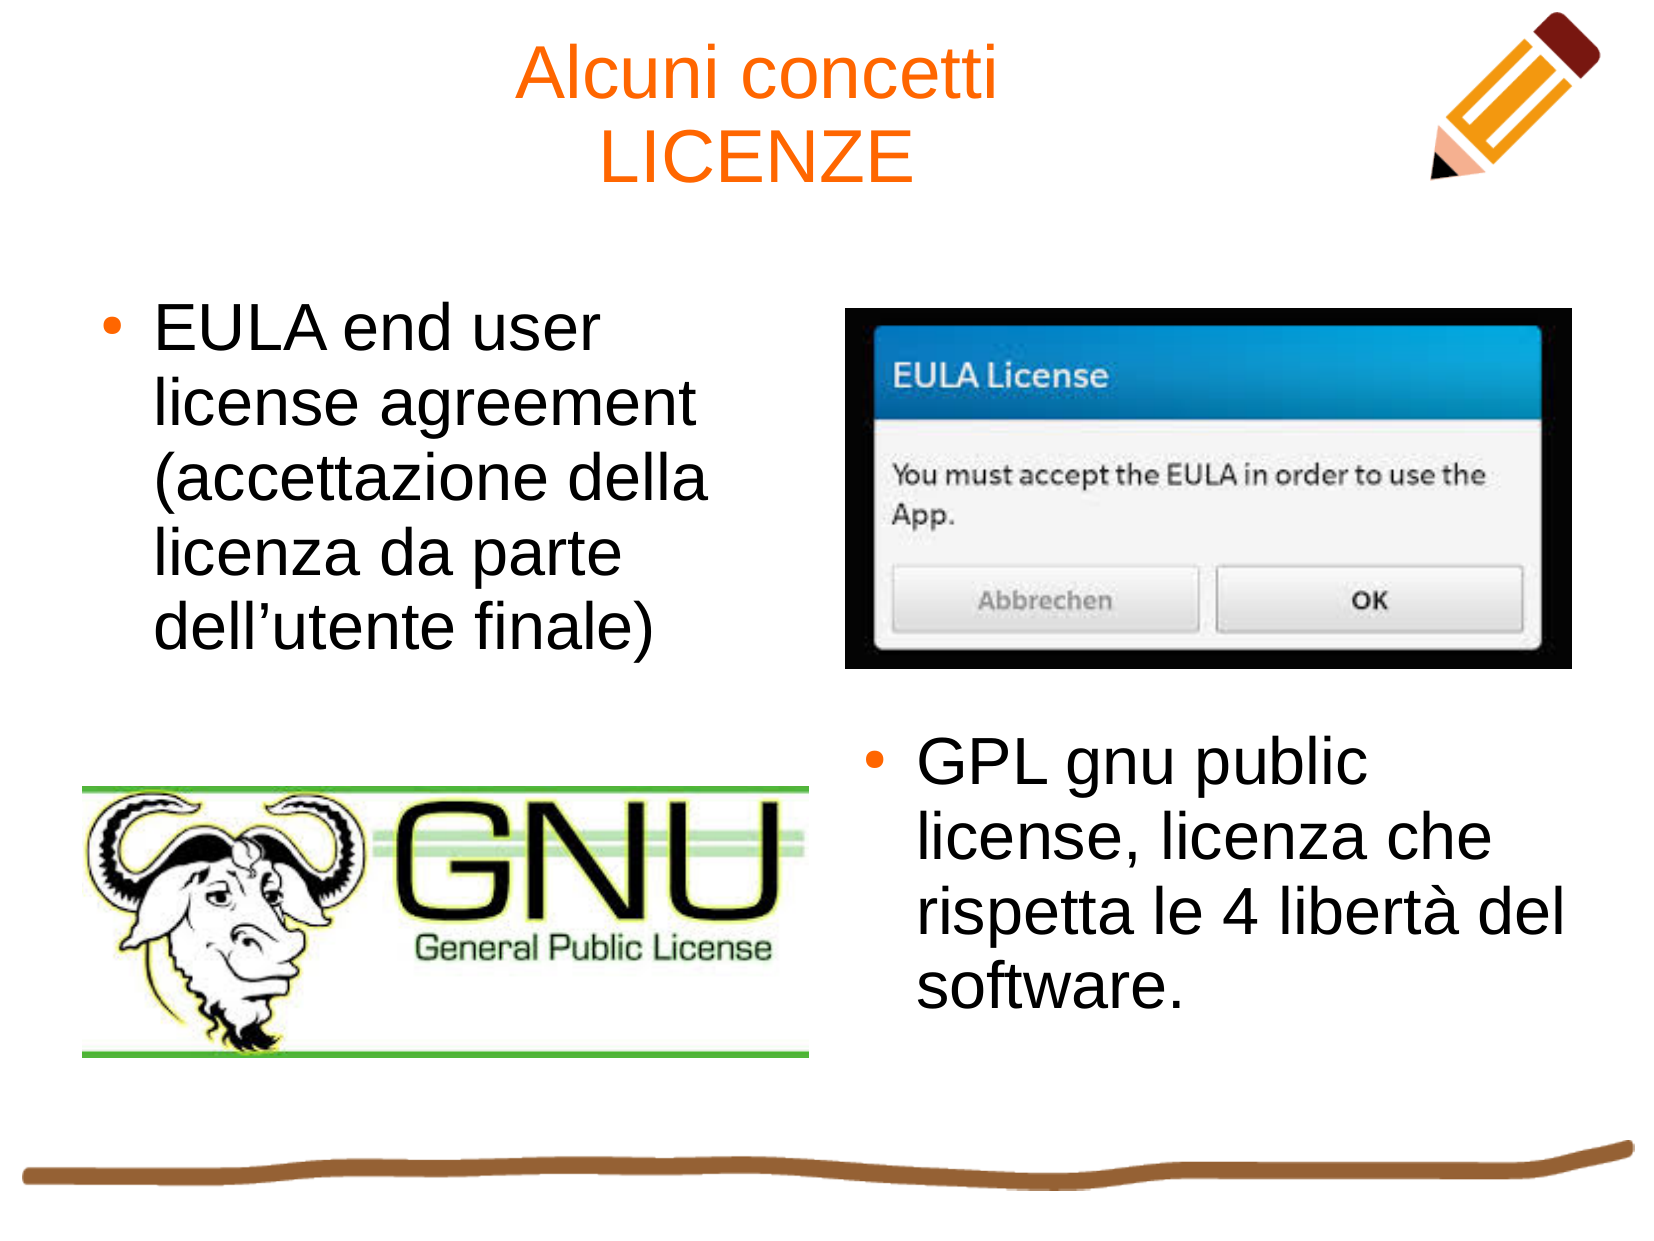

# Alcuni concetti LICENZE
EULA end user license agreement (accettazione della licenza da parte dell’utente finale)
GPL gnu public license, licenza che rispetta le 4 libertà del software.